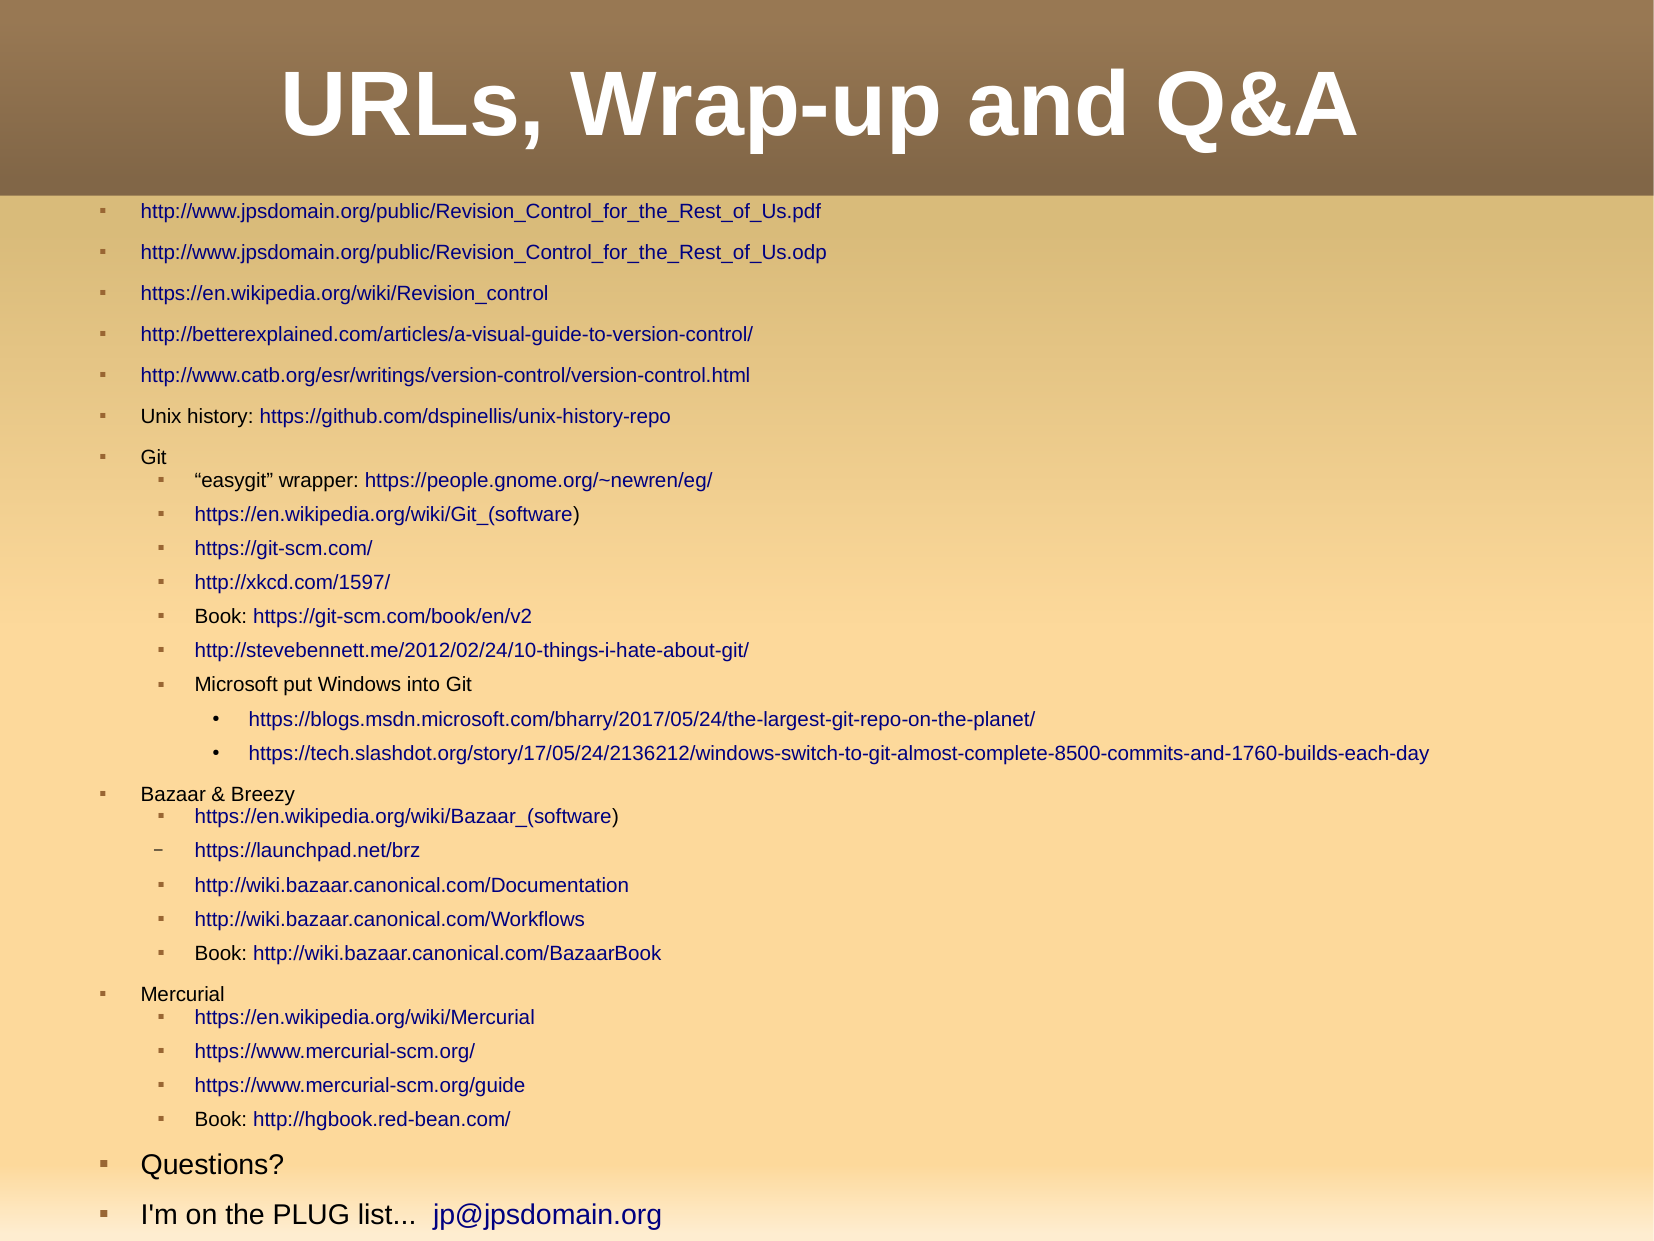

# URLs, Wrap-up and Q&A
http://www.jpsdomain.org/public/Revision_Control_for_the_Rest_of_Us.pdf
http://www.jpsdomain.org/public/Revision_Control_for_the_Rest_of_Us.odp
https://en.wikipedia.org/wiki/Revision_control
http://betterexplained.com/articles/a-visual-guide-to-version-control/
http://www.catb.org/esr/writings/version-control/version-control.html
Unix history: https://github.com/dspinellis/unix-history-repo
Git
“easygit” wrapper: https://people.gnome.org/~newren/eg/
https://en.wikipedia.org/wiki/Git_(software)
https://git-scm.com/
http://xkcd.com/1597/
Book: https://git-scm.com/book/en/v2
http://stevebennett.me/2012/02/24/10-things-i-hate-about-git/
Microsoft put Windows into Git
https://blogs.msdn.microsoft.com/bharry/2017/05/24/the-largest-git-repo-on-the-planet/
https://tech.slashdot.org/story/17/05/24/2136212/windows-switch-to-git-almost-complete-8500-commits-and-1760-builds-each-day
Bazaar & Breezy
https://en.wikipedia.org/wiki/Bazaar_(software)
https://launchpad.net/brz
http://wiki.bazaar.canonical.com/Documentation
http://wiki.bazaar.canonical.com/Workflows
Book: http://wiki.bazaar.canonical.com/BazaarBook
Mercurial
https://en.wikipedia.org/wiki/Mercurial
https://www.mercurial-scm.org/
https://www.mercurial-scm.org/guide
Book: http://hgbook.red-bean.com/
Questions?
I'm on the PLUG list... jp@jpsdomain.org